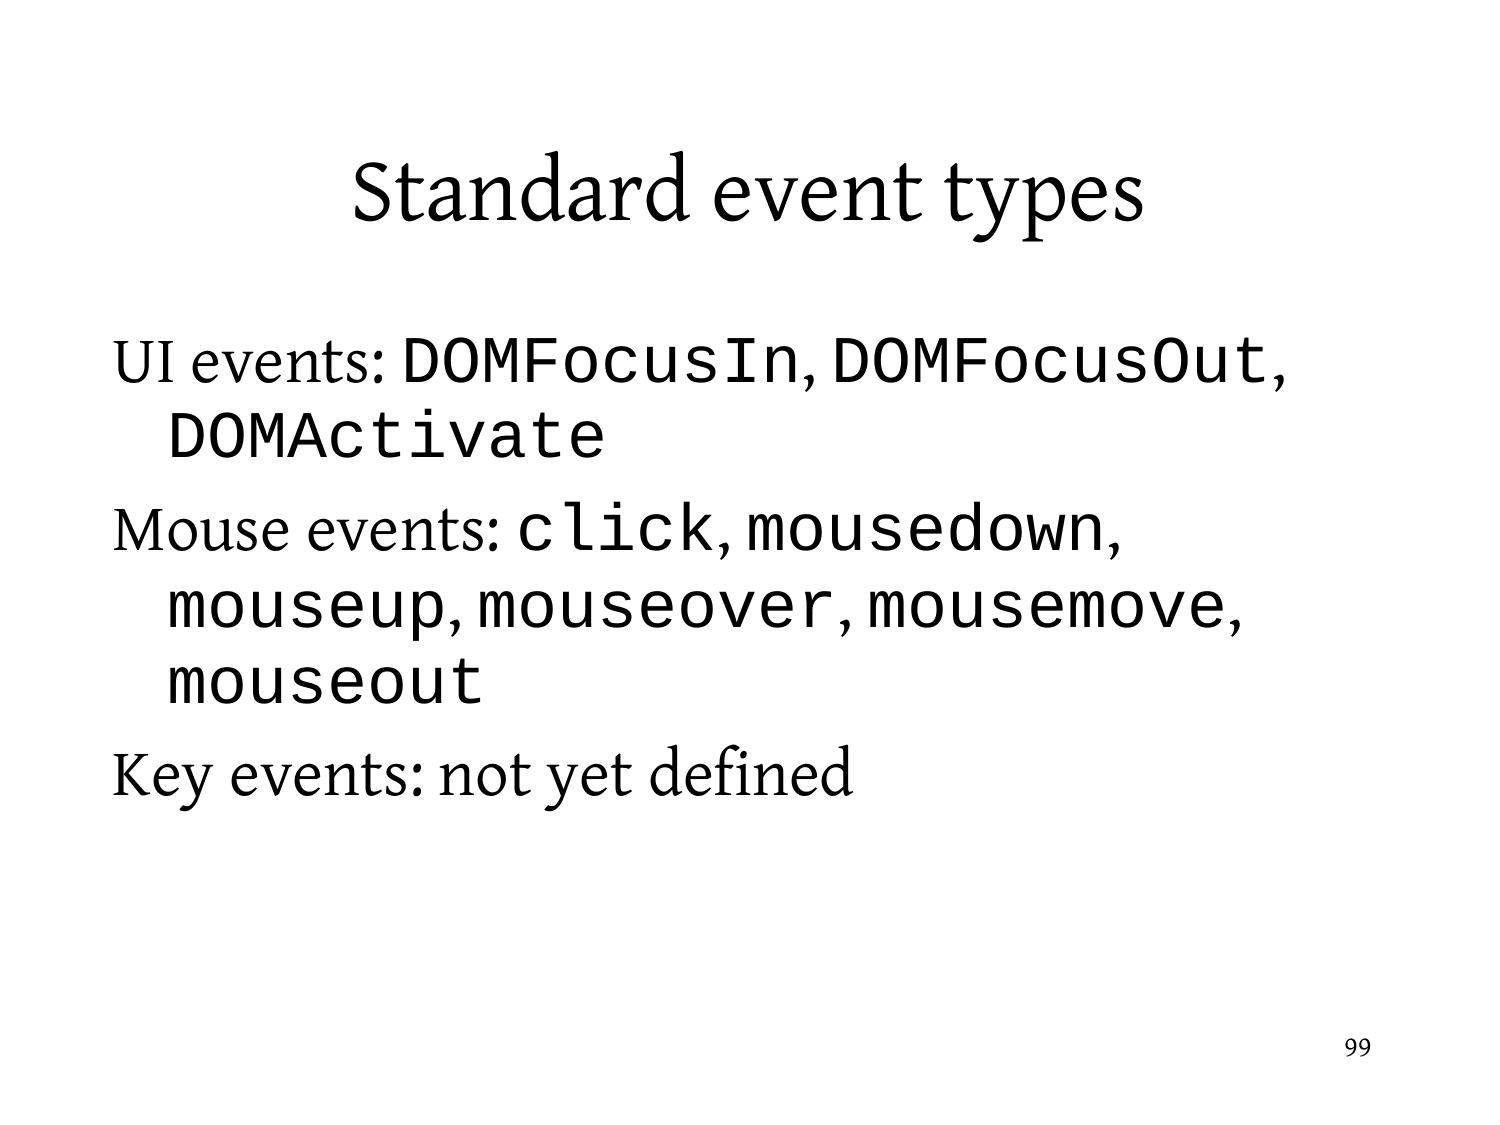

# Standard event types
UI events: DOMFocusIn, DOMFocusOut, DOMActivate
Mouse events: click, mousedown, mouseup, mouseover, mousemove, mouseout
Key events: not yet defined